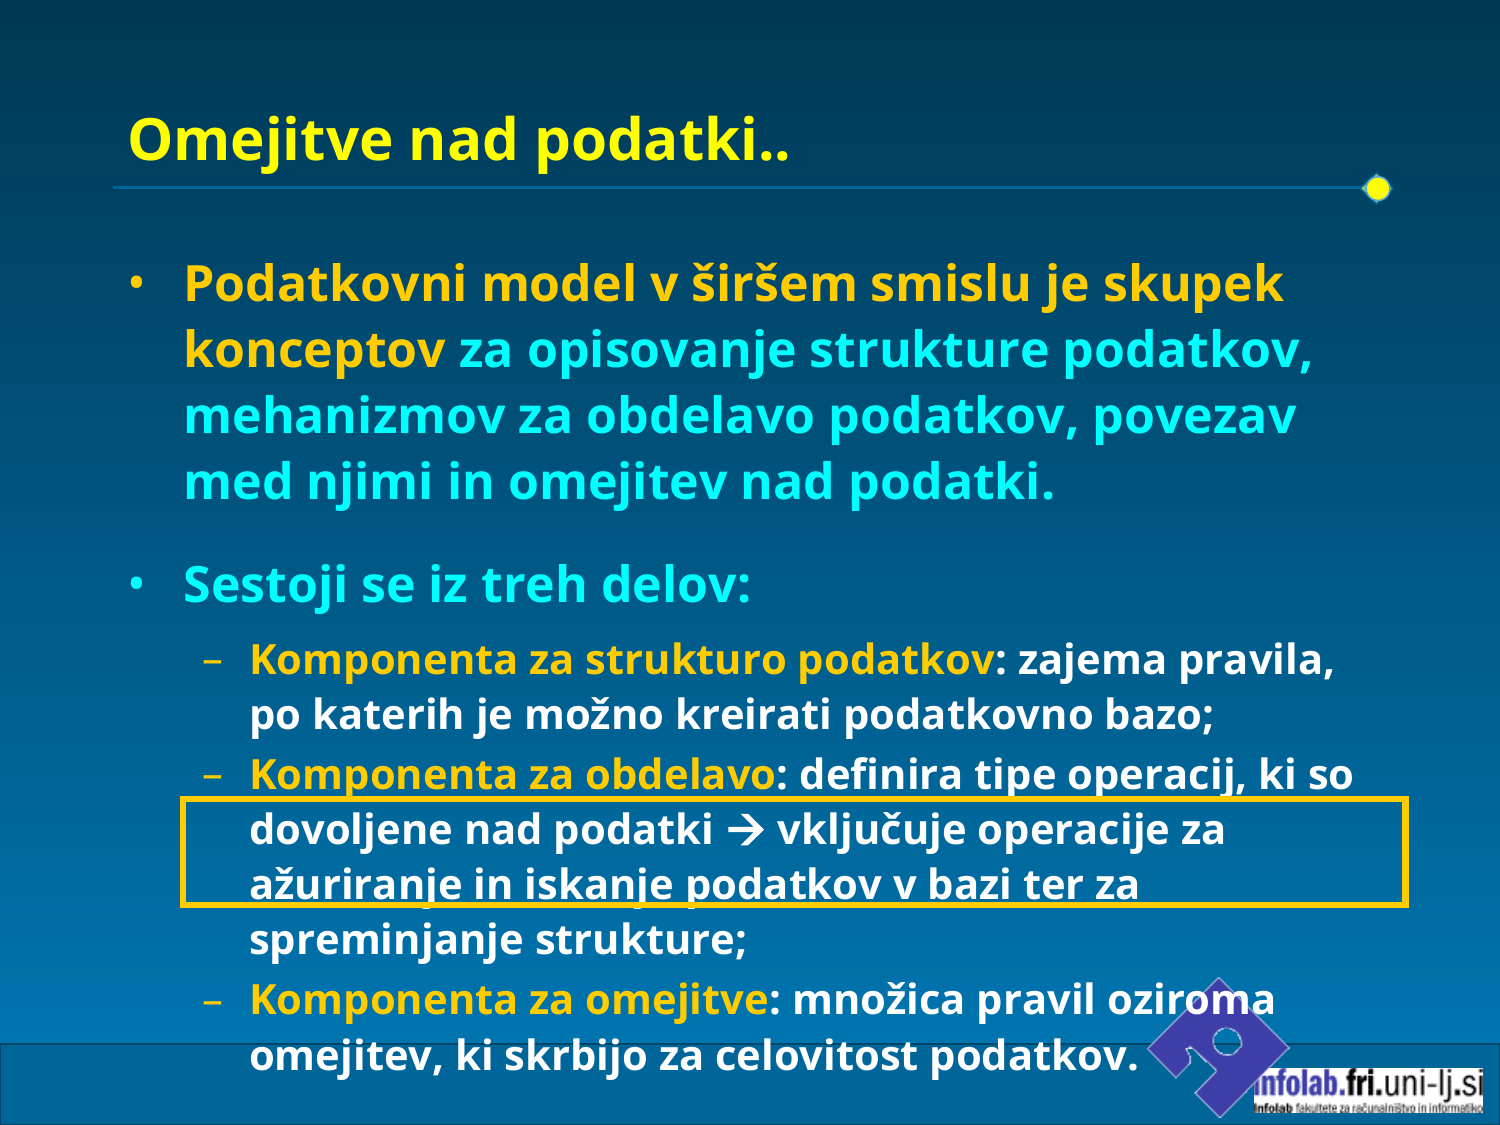

# Omejitve nad podatki..
Podatkovni model v širšem smislu je skupek konceptov za opisovanje strukture podatkov, mehanizmov za obdelavo podatkov, povezav med njimi in omejitev nad podatki.
Sestoji se iz treh delov:
Komponenta za strukturo podatkov: zajema pravila, po katerih je možno kreirati podatkovno bazo;
Komponenta za obdelavo: definira tipe operacij, ki so dovoljene nad podatki  vključuje operacije za ažuriranje in iskanje podatkov v bazi ter za spreminjanje strukture;
Komponenta za omejitve: množica pravil oziroma omejitev, ki skrbijo za celovitost podatkov.